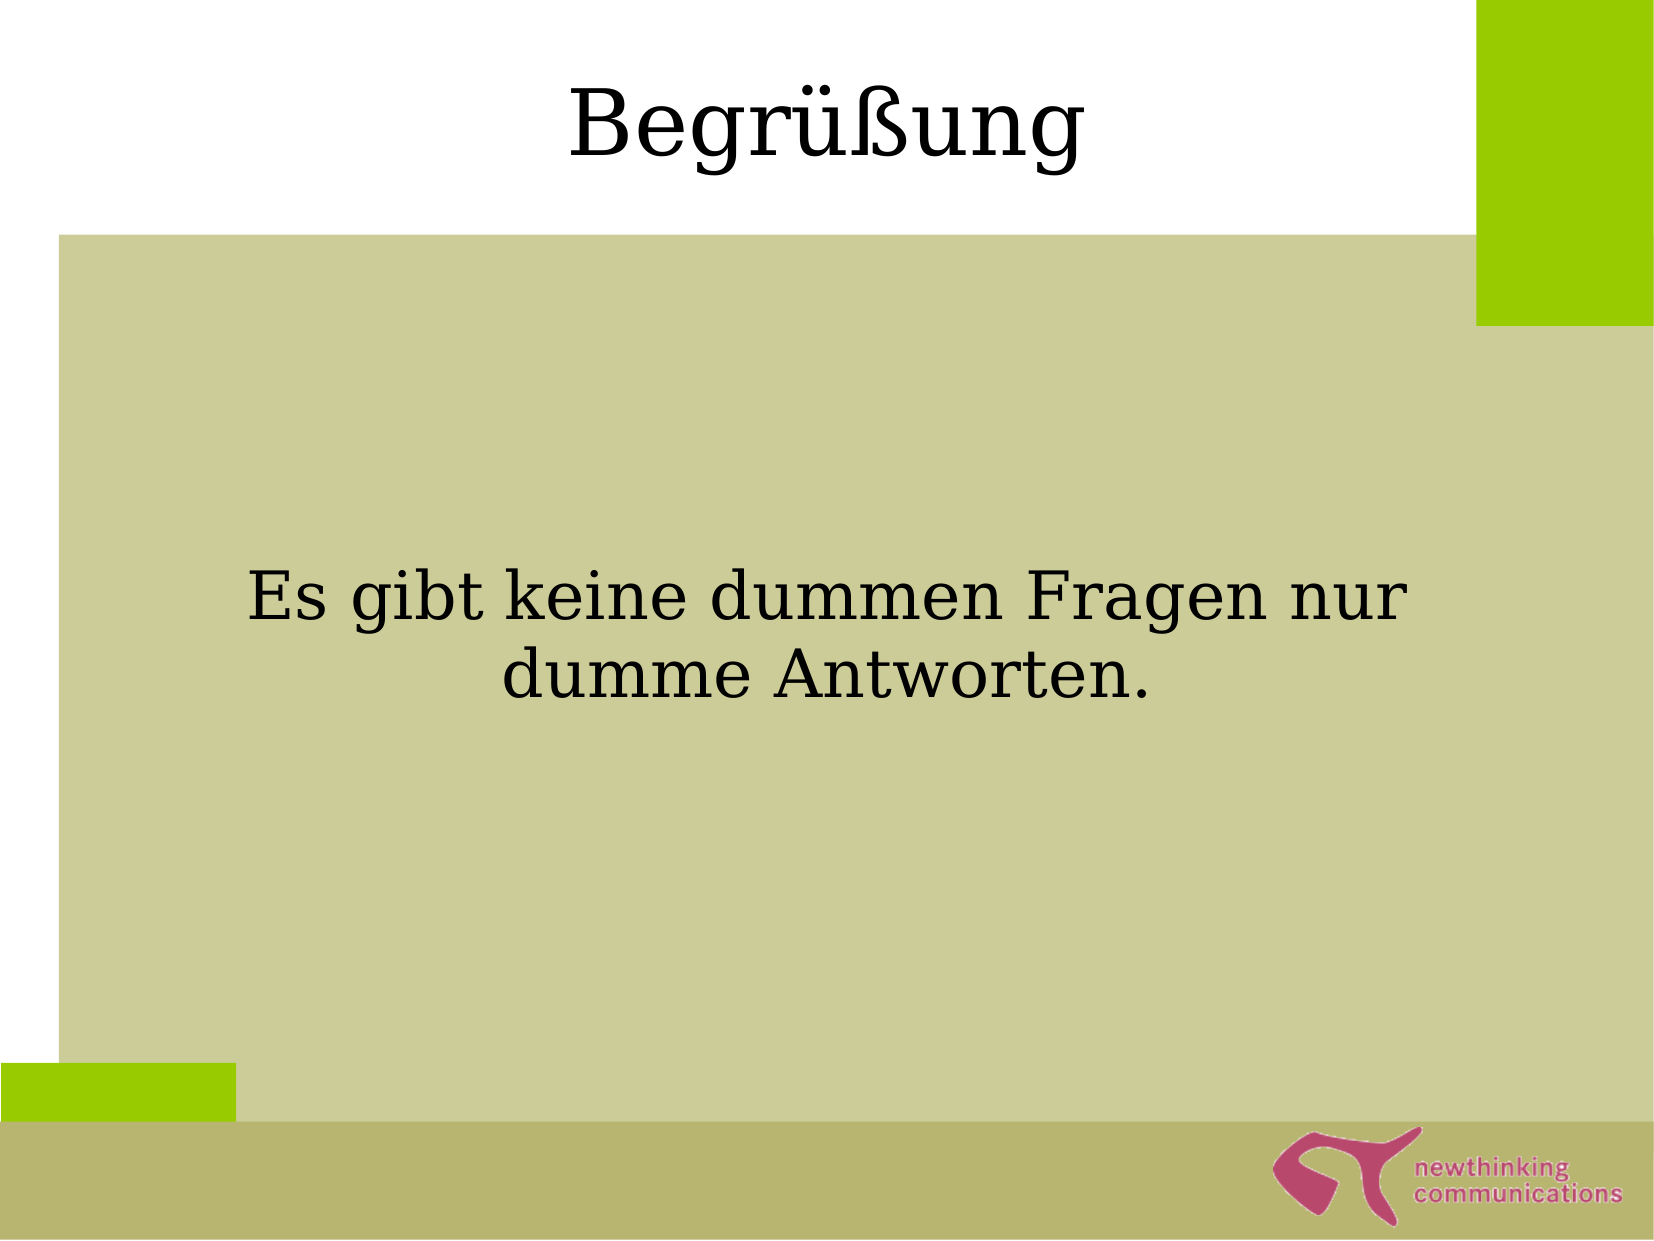

# Begrüßung
Es gibt keine dummen Fragen nur dumme Antworten.